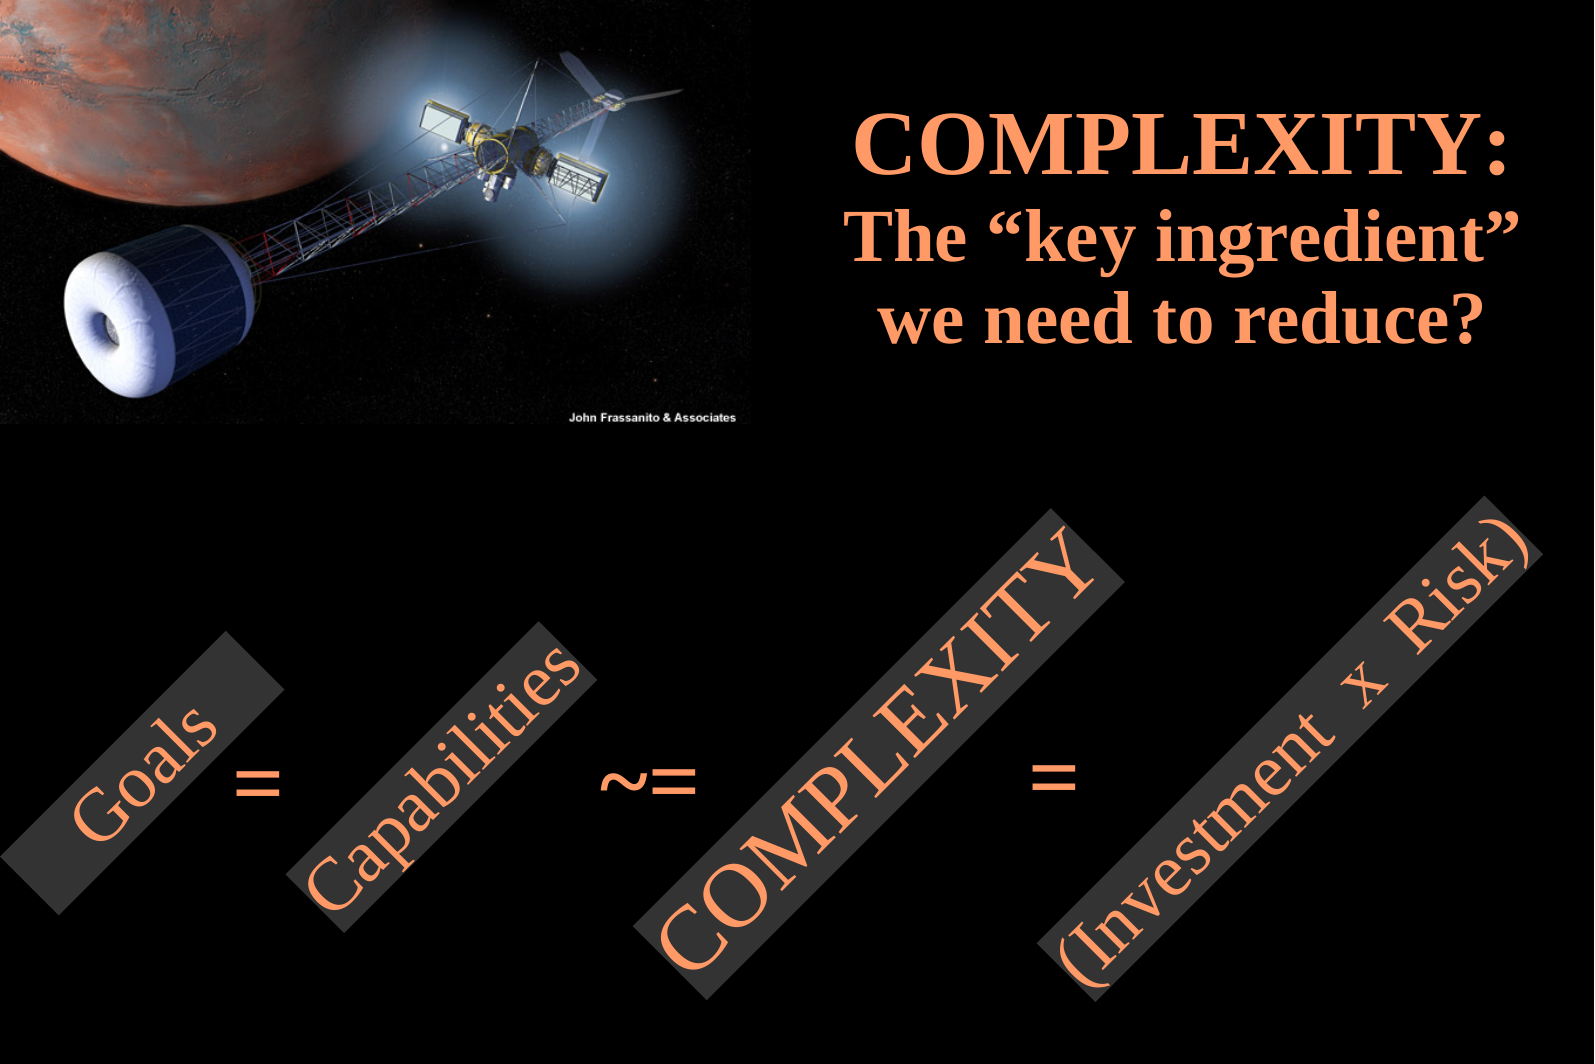

COMPLEXITY:
The “key ingredient”
we need to reduce?
COMPLEXITY
(Investment x Risk)
=
~=
Goals
=
Capabilities